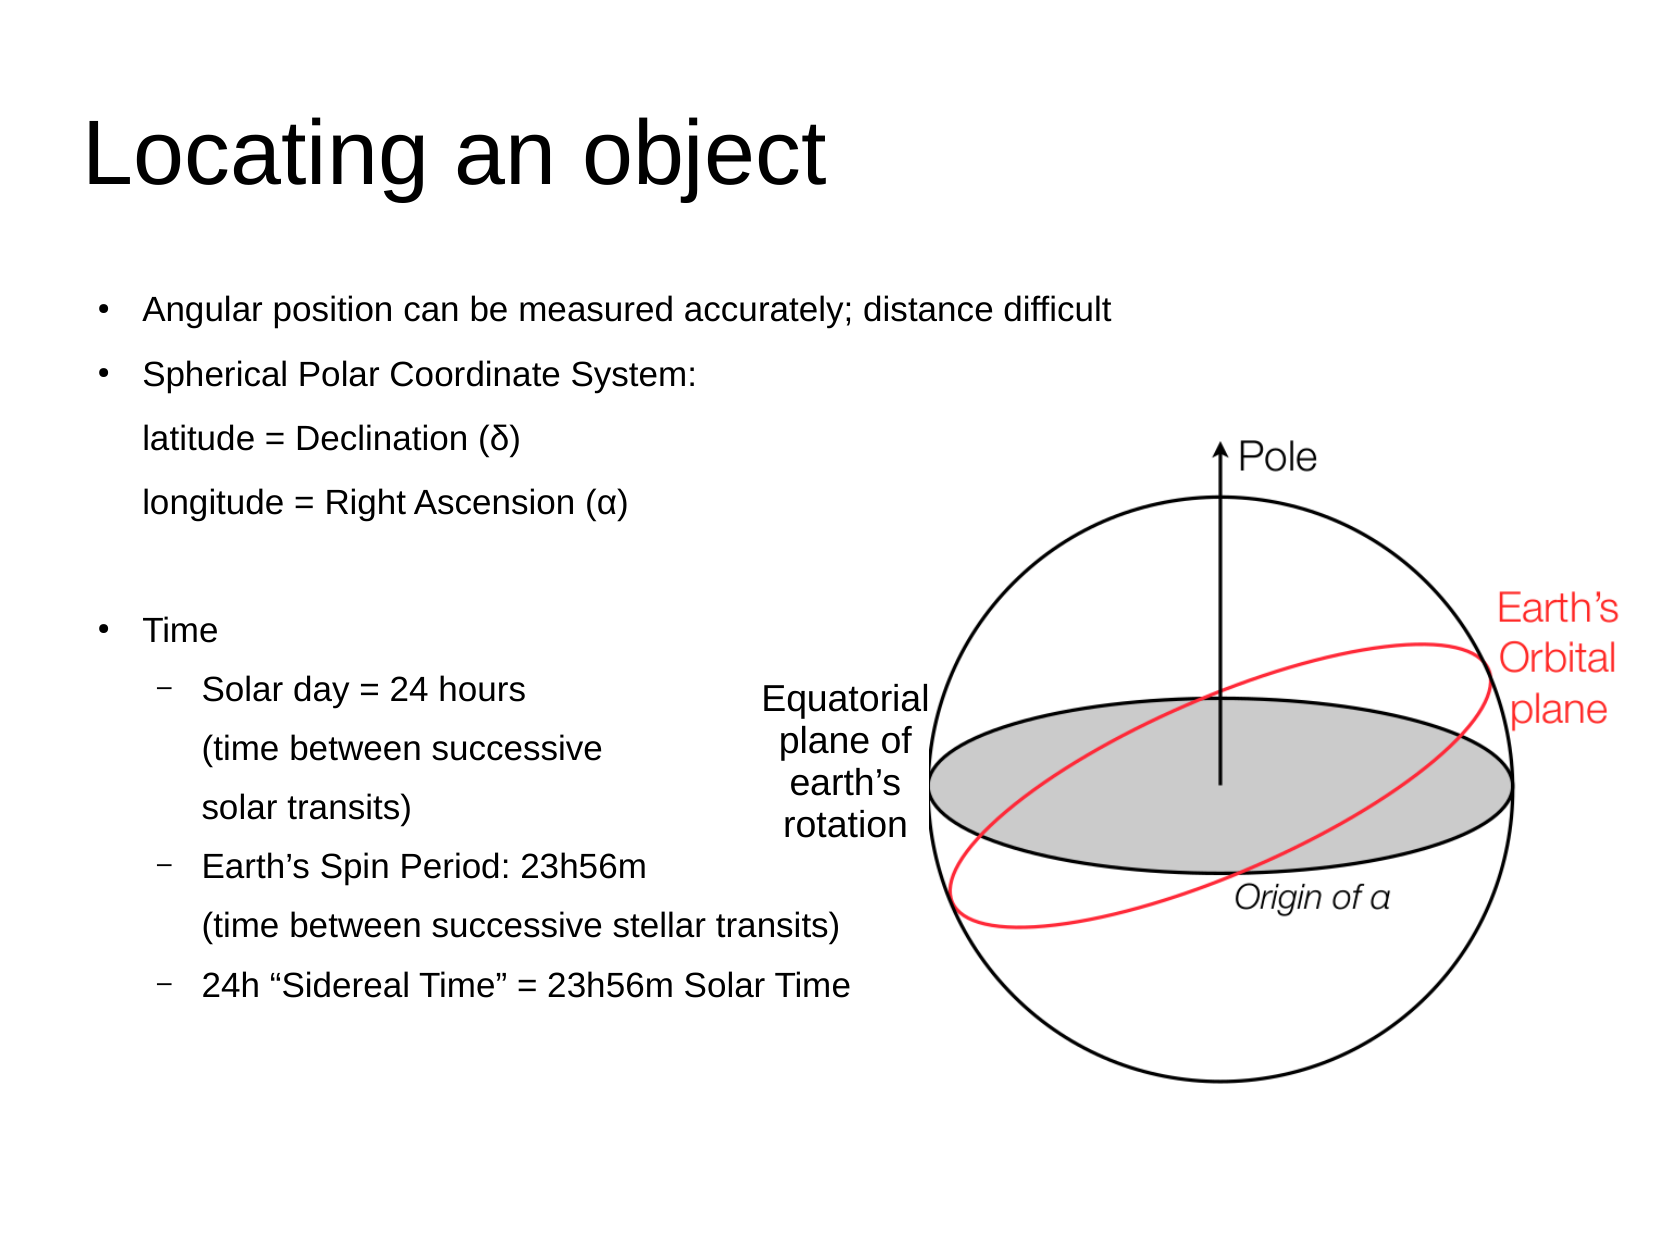

# Locating an object
Angular position can be measured accurately; distance difficult
Spherical Polar Coordinate System:
latitude = Declination (δ)
longitude = Right Ascension (α)
Time
Solar day = 24 hours
(time between successive
solar transits)
Earth’s Spin Period: 23h56m
(time between successive stellar transits)
24h “Sidereal Time” = 23h56m Solar Time
Equatorial plane of earth’s rotation